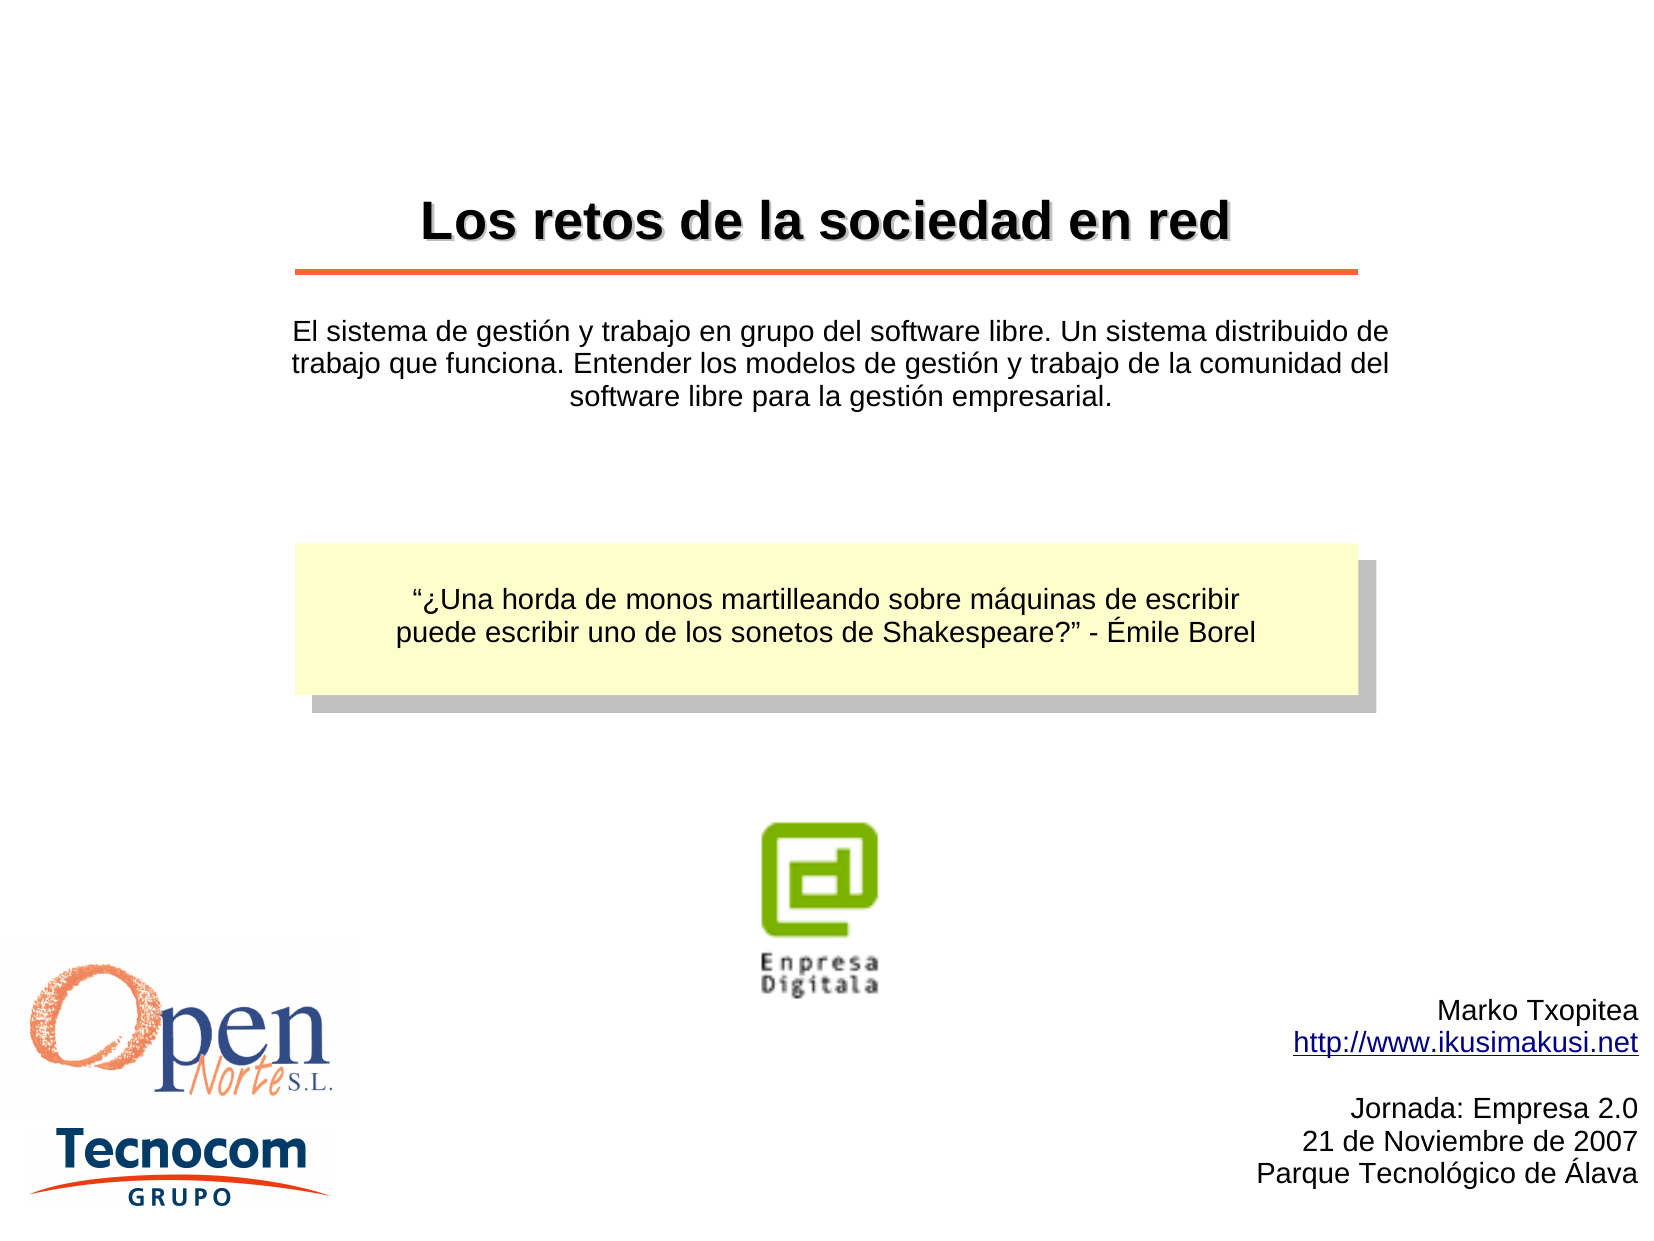

Los retos de la sociedad en red
El sistema de gestión y trabajo en grupo del software libre. Un sistema distribuido de trabajo que funciona. Entender los modelos de gestión y trabajo de la comunidad del software libre para la gestión empresarial.
“¿Una horda de monos martilleando sobre máquinas de escribir
puede escribir uno de los sonetos de Shakespeare?” - Émile Borel
Marko Txopitea
http://www.ikusimakusi.net
Jornada: Empresa 2.0
21 de Noviembre de 2007
Parque Tecnológico de Álava